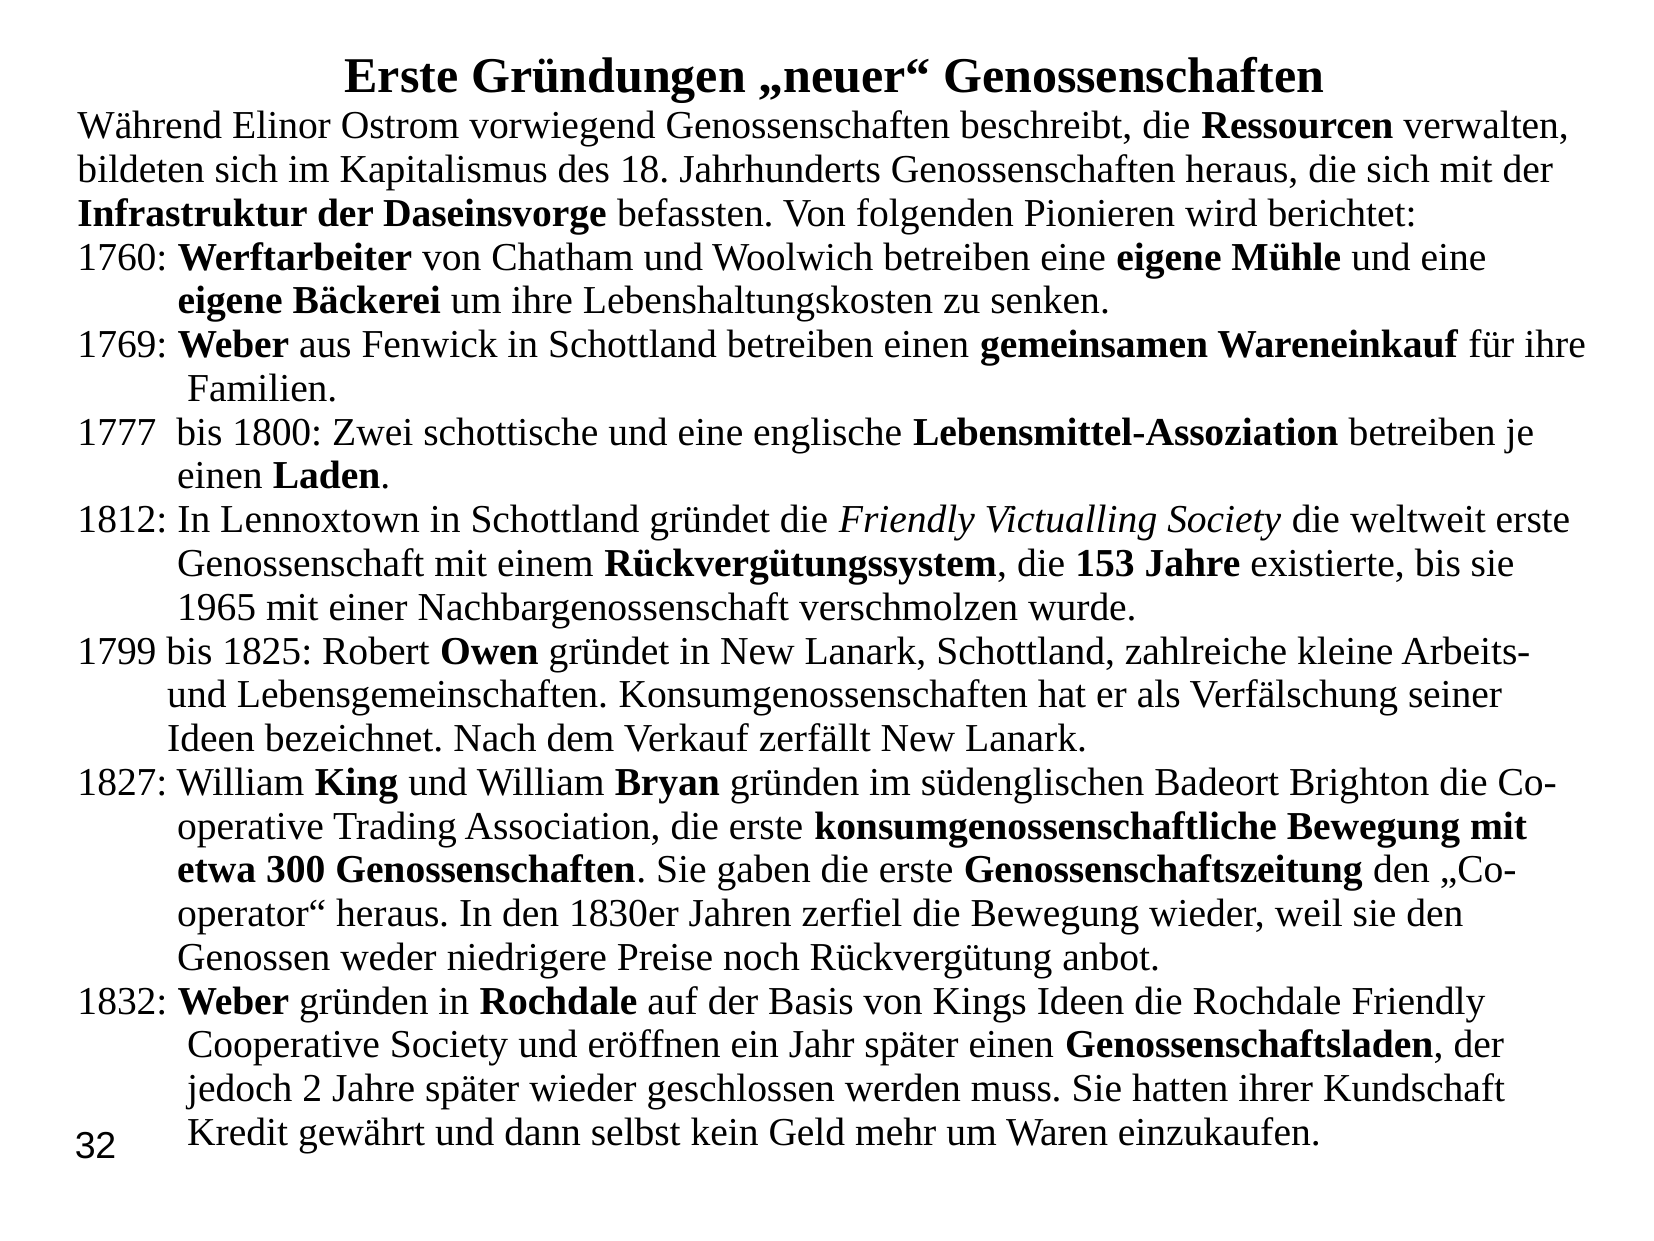

Erste Gründungen „neuer“ Genossenschaften
Während Elinor Ostrom vorwiegend Genossenschaften beschreibt, die Ressourcen verwalten, bildeten sich im Kapitalismus des 18. Jahrhunderts Genossenschaften heraus, die sich mit der Infrastruktur der Daseinsvorge befassten. Von folgenden Pionieren wird berichtet:
1760: Werftarbeiter von Chatham und Woolwich betreiben eine eigene Mühle und eine eigene Bäckerei um ihre Lebenshaltungskosten zu senken.
1769: Weber aus Fenwick in Schottland betreiben einen gemeinsamen Wareneinkauf für ihre Familien.
1777 bis 1800: Zwei schottische und eine englische Lebensmittel-Assoziation betreiben je einen Laden.
1812: In Lennoxtown in Schottland gründet die Friendly Victualling Society die weltweit erste Genossenschaft mit einem Rückvergütungssystem, die 153 Jahre existierte, bis sie 1965 mit einer Nachbargenossenschaft verschmolzen wurde.
1799 bis 1825: Robert Owen gründet in New Lanark, Schottland, zahlreiche kleine Arbeits- und Lebensgemeinschaften. Konsumgenossenschaften hat er als Verfälschung seiner Ideen bezeichnet. Nach dem Verkauf zerfällt New Lanark.
1827: William King und William Bryan gründen im südenglischen Badeort Brighton die Co- operative Trading Association, die erste konsumgenossenschaftliche Bewegung mit etwa 300 Genossenschaften. Sie gaben die erste Genossenschaftszeitung den „Co- operator“ heraus. In den 1830er Jahren zerfiel die Bewegung wieder, weil sie den Genossen weder niedrigere Preise noch Rückvergütung anbot.
1832: Weber gründen in Rochdale auf der Basis von Kings Ideen die Rochdale Friendly Cooperative Society und eröffnen ein Jahr später einen Genossenschaftsladen, der jedoch 2 Jahre später wieder geschlossen werden muss. Sie hatten ihrer Kundschaft Kredit gewährt und dann selbst kein Geld mehr um Waren einzukaufen.